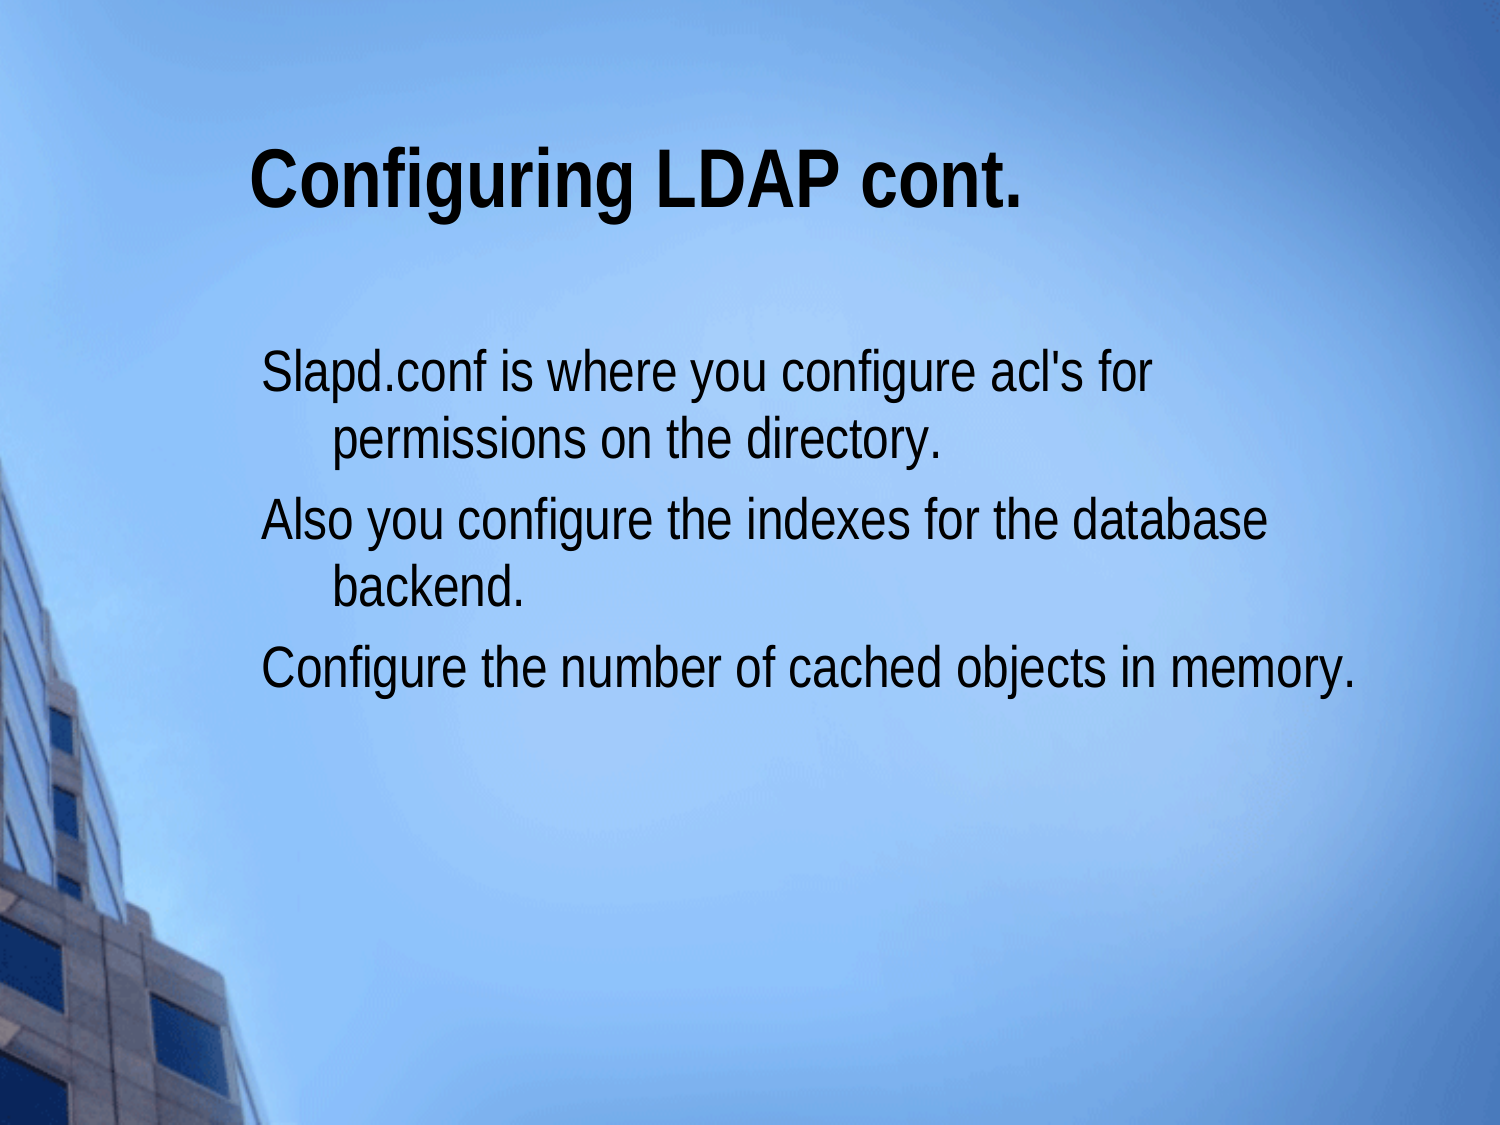

# Configuring LDAP cont.
Slapd.conf is where you configure acl's for permissions on the directory.
Also you configure the indexes for the database backend.
Configure the number of cached objects in memory.